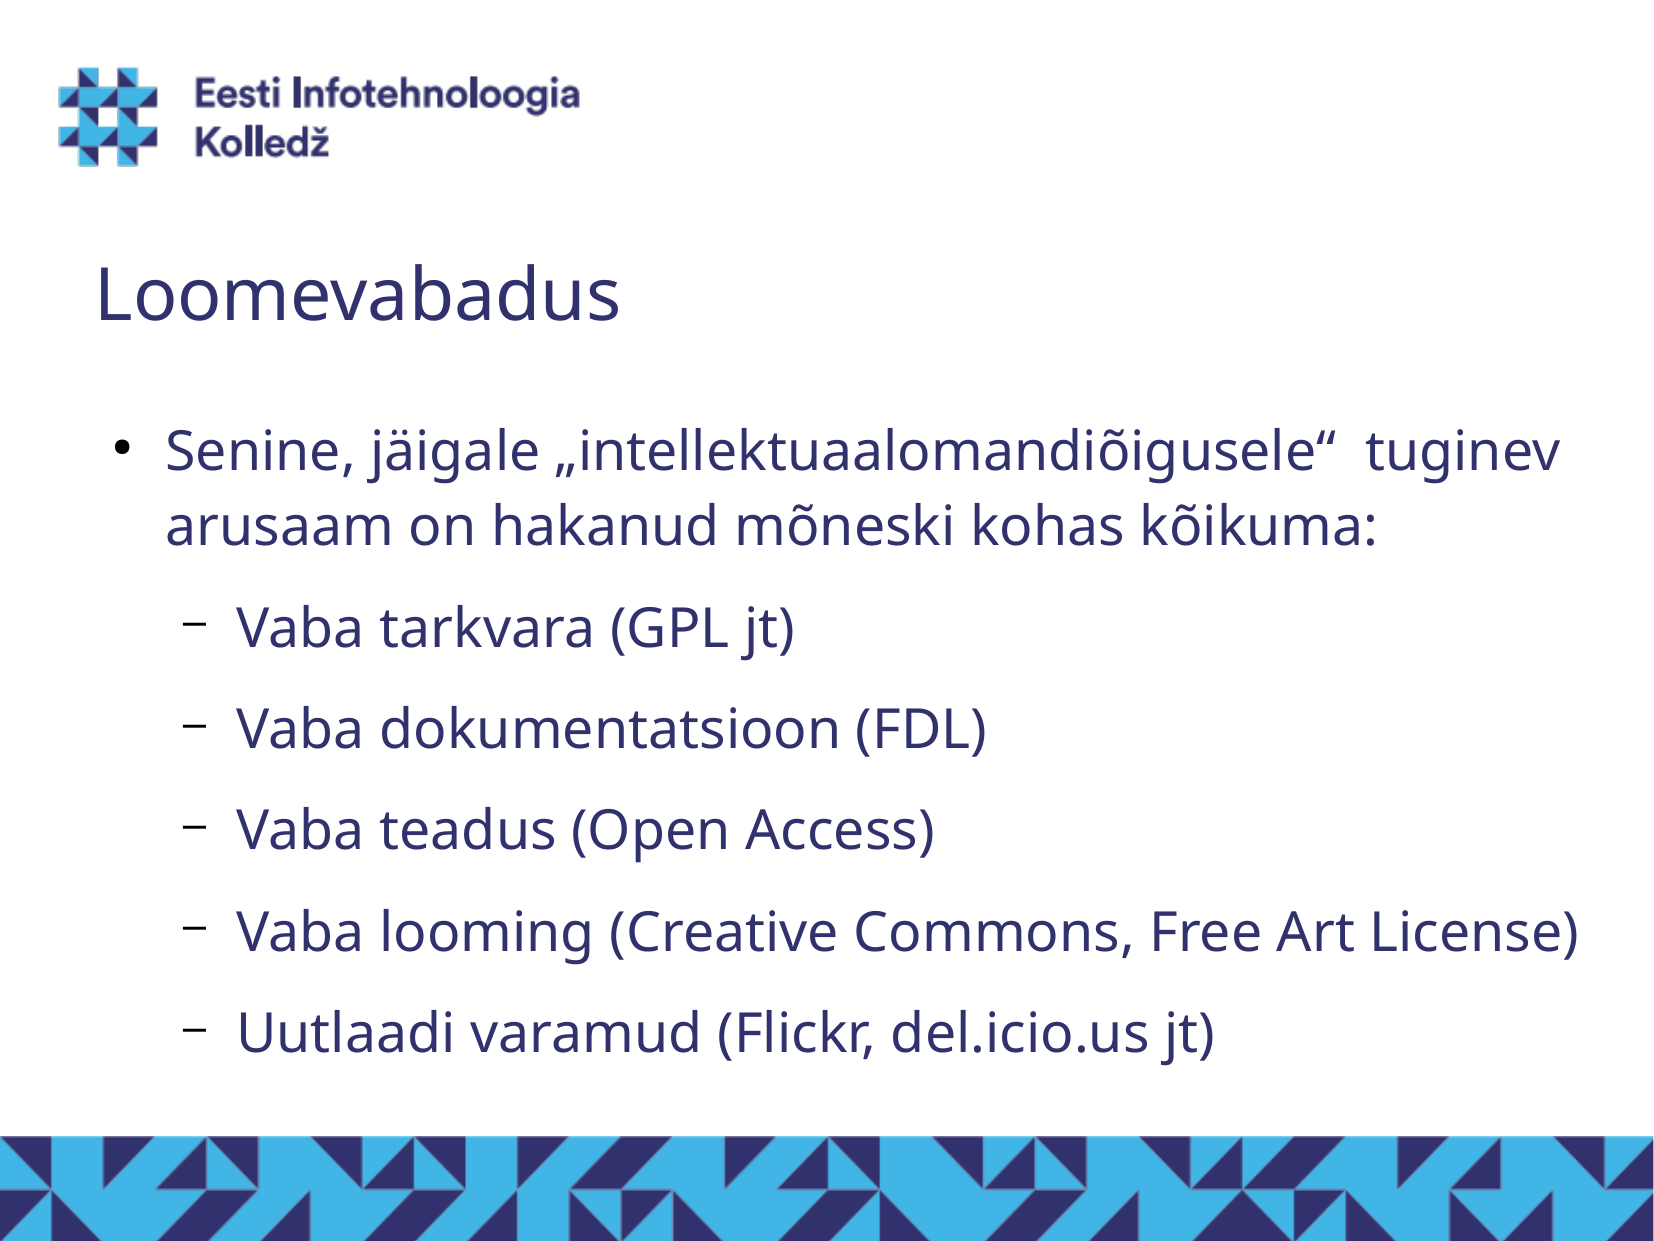

# Loomevabadus
Senine, jäigale „intellektuaalomandiõigusele“ tuginev arusaam on hakanud mõneski kohas kõikuma:
Vaba tarkvara (GPL jt)
Vaba dokumentatsioon (FDL)
Vaba teadus (Open Access)
Vaba looming (Creative Commons, Free Art License)
Uutlaadi varamud (Flickr, del.icio.us jt)